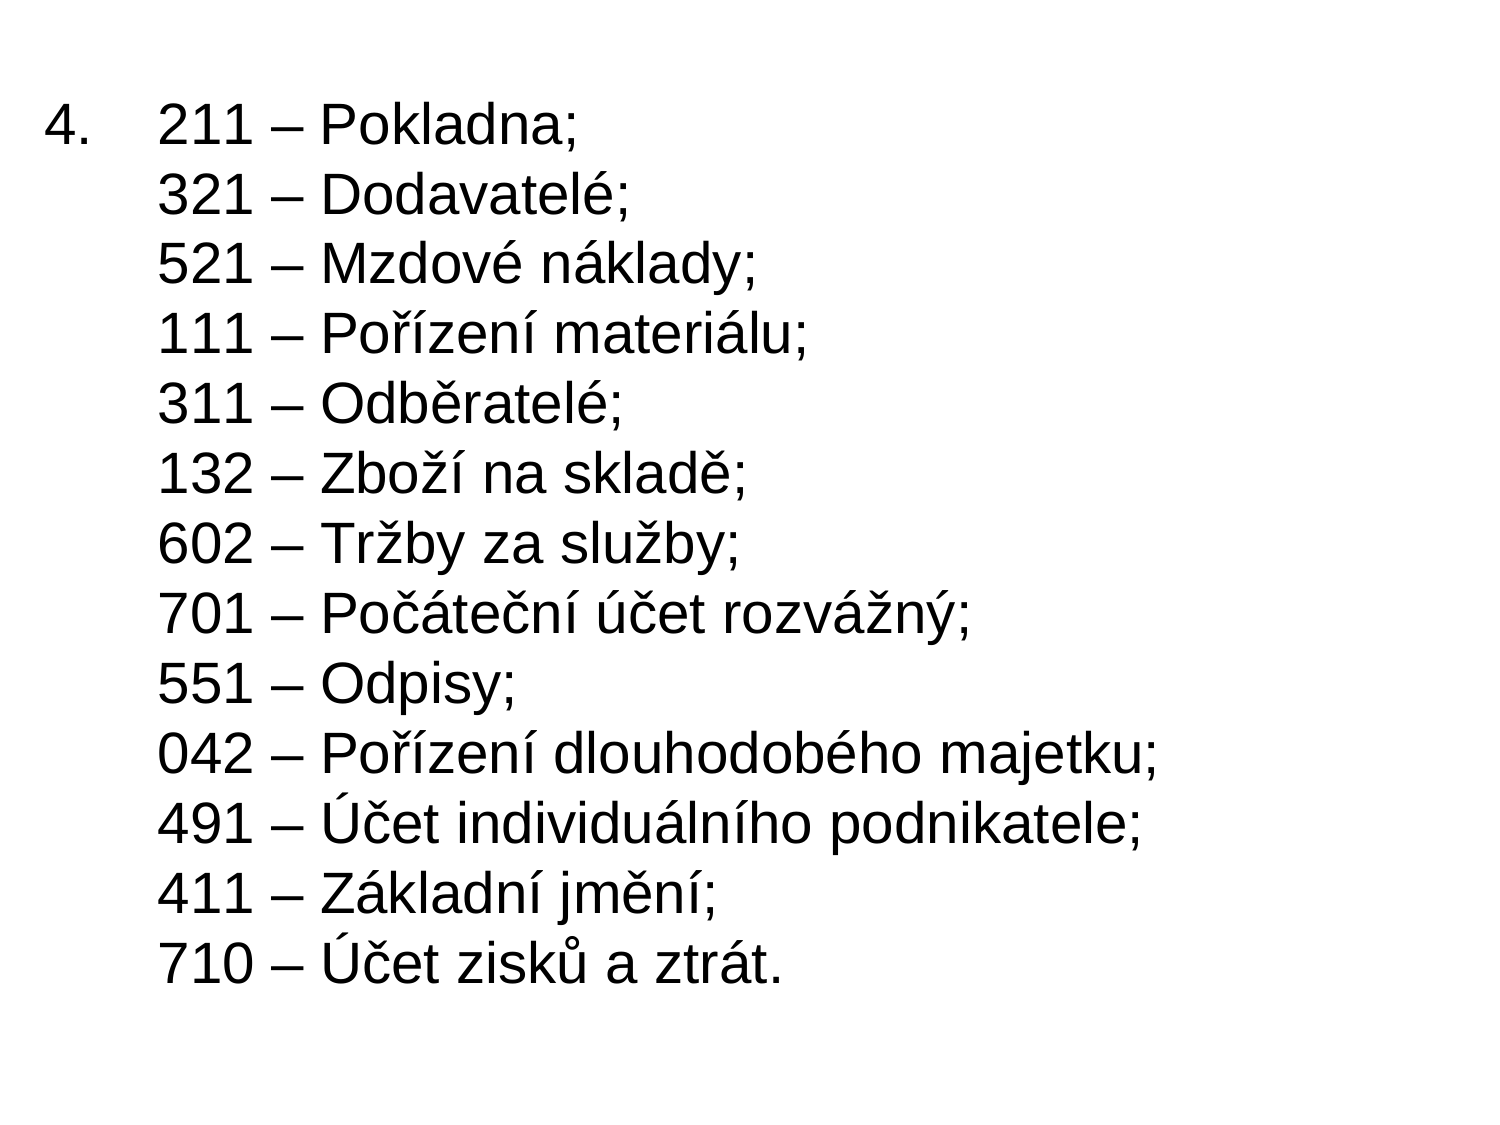

4. 211 – Pokladna;
 321 – Dodavatelé;
 521 – Mzdové náklady;
 111 – Pořízení materiálu;
 311 – Odběratelé;
 132 – Zboží na skladě;
 602 – Tržby za služby;
 701 – Počáteční účet rozvážný;
 551 – Odpisy;
 042 – Pořízení dlouhodobého majetku;
 491 – Účet individuálního podnikatele;
 411 – Základní jmění;
 710 – Účet zisků a ztrát.